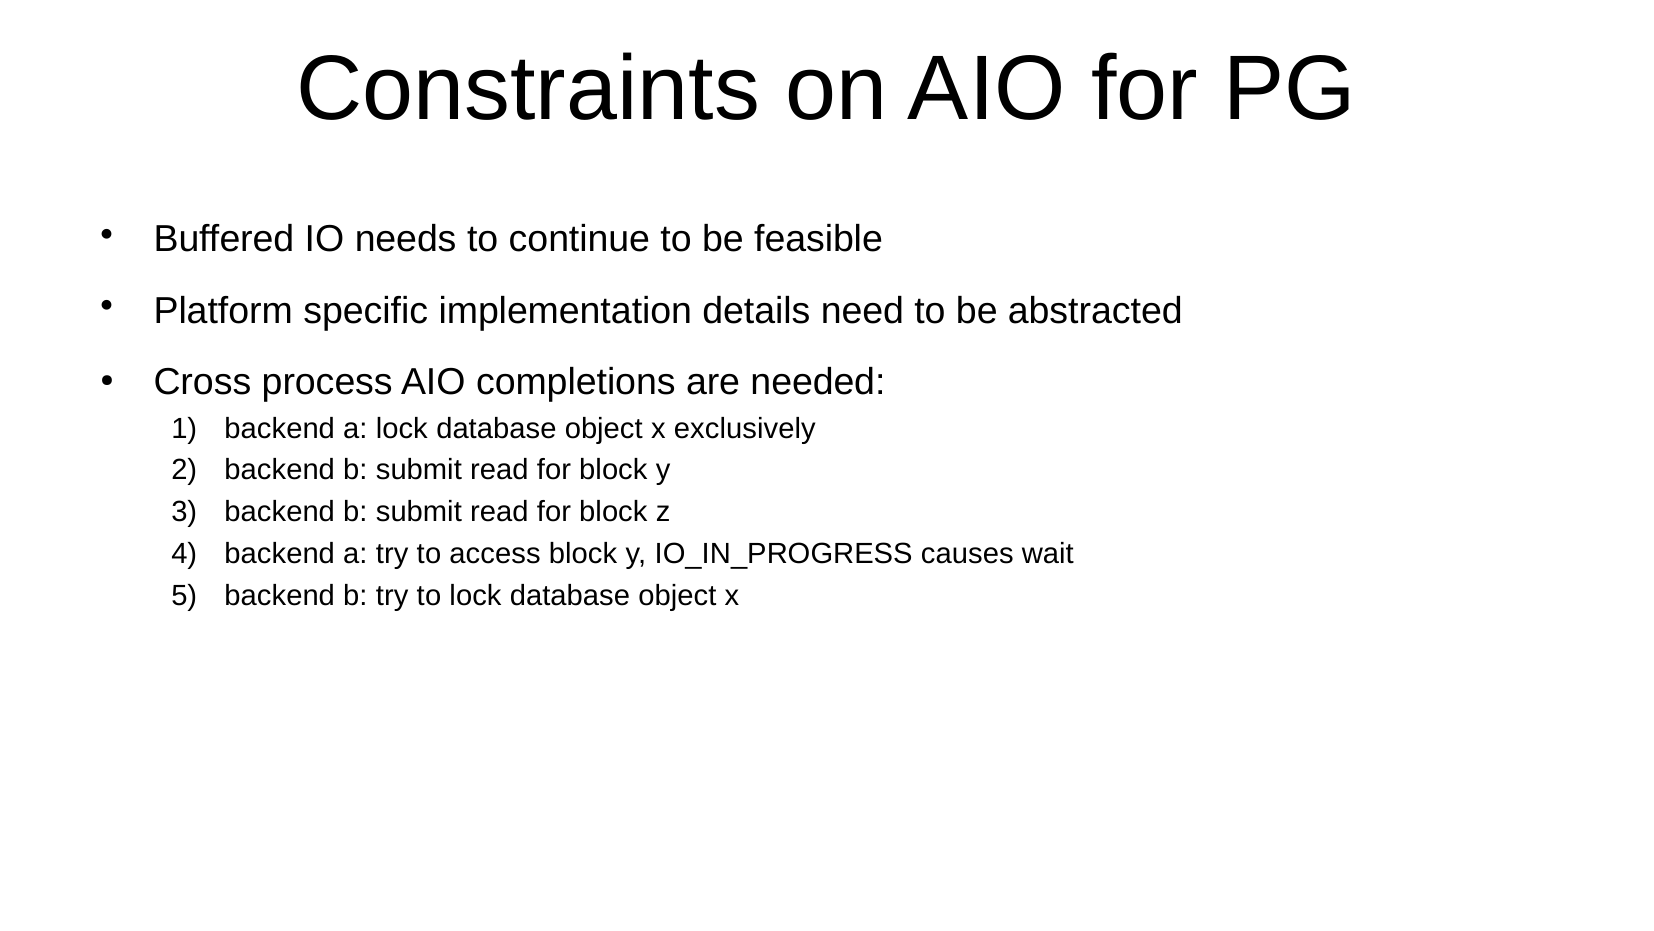

# Constraints on AIO for PG
Buffered IO needs to continue to be feasible
Platform specific implementation details need to be abstracted
Cross process AIO completions are needed:
backend a: lock database object x exclusively
backend b: submit read for block y
backend b: submit read for block z
backend a: try to access block y, IO_IN_PROGRESS causes wait
backend b: try to lock database object x